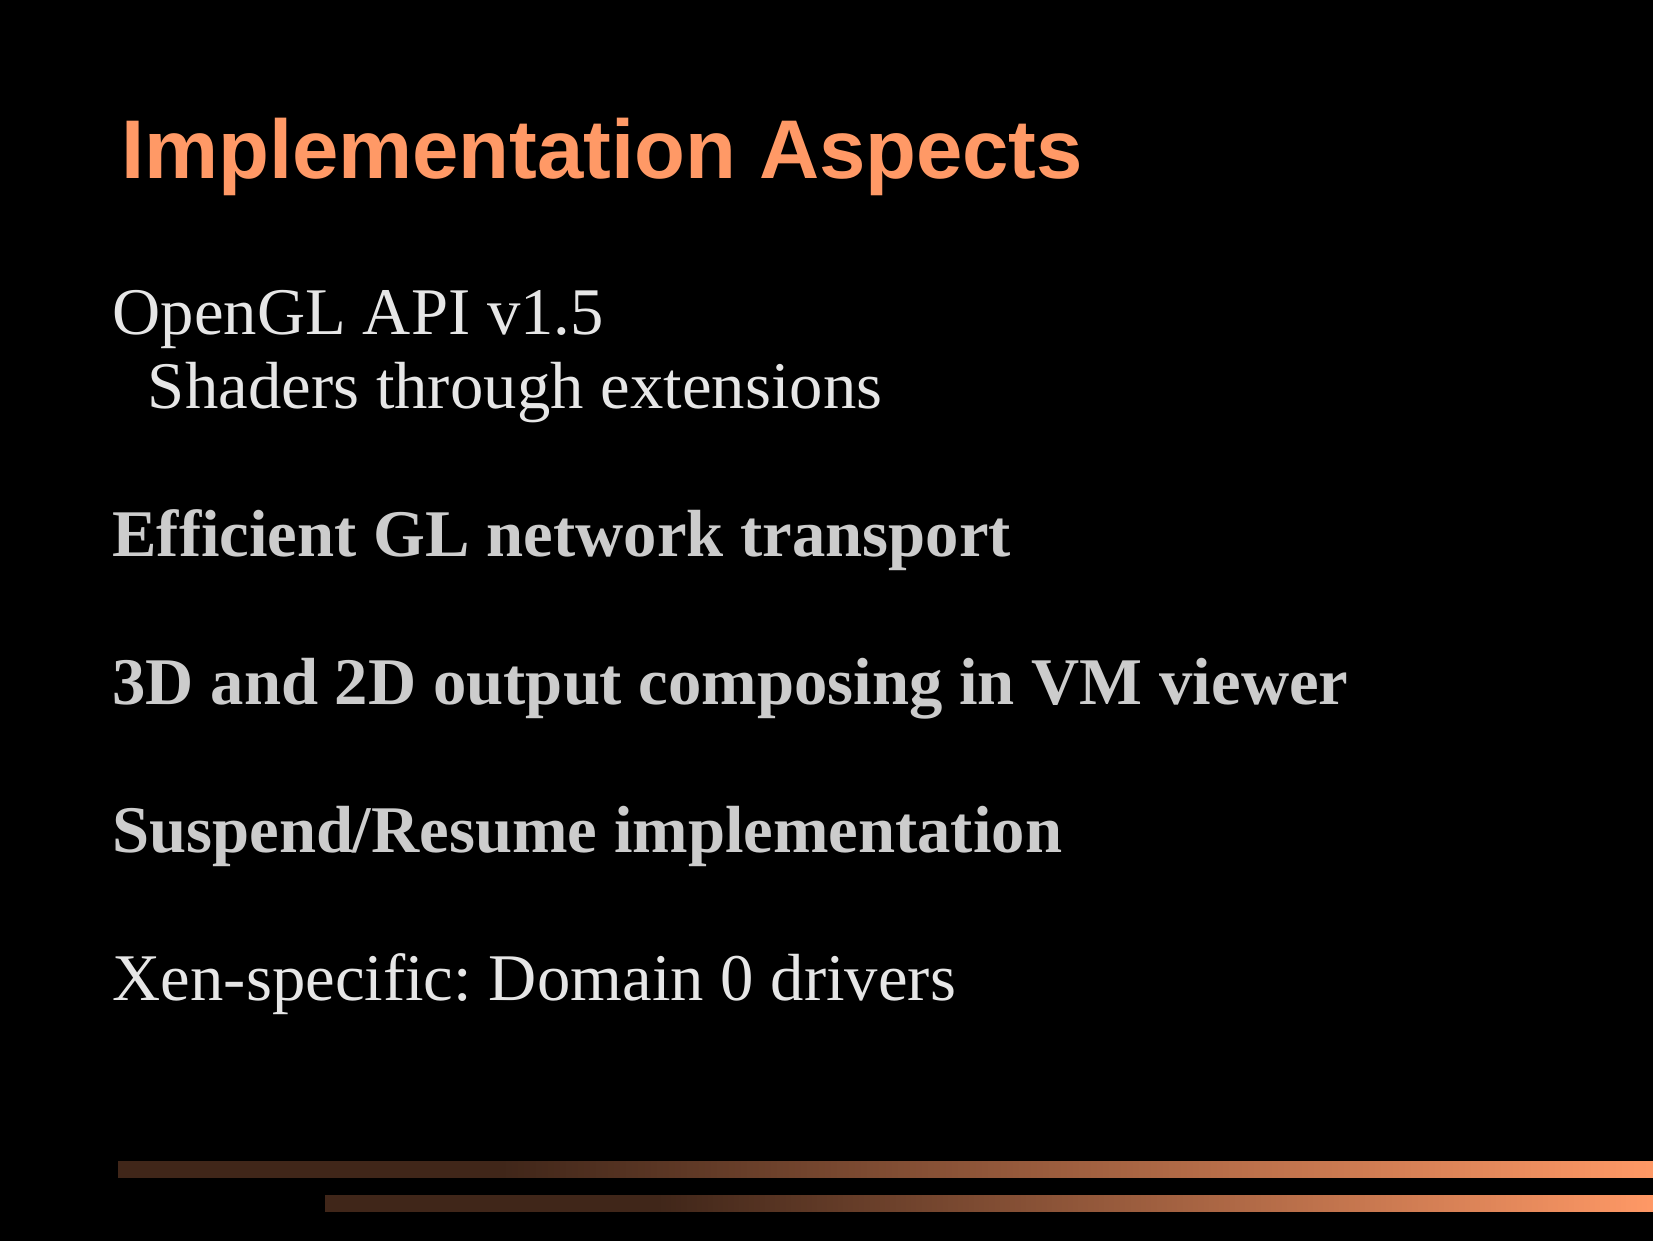

# Implementation Aspects
OpenGL API v1.5
Shaders through extensions
Efficient GL network transport
3D and 2D output composing in VM viewer
Suspend/Resume implementation
Xen-specific: Domain 0 drivers